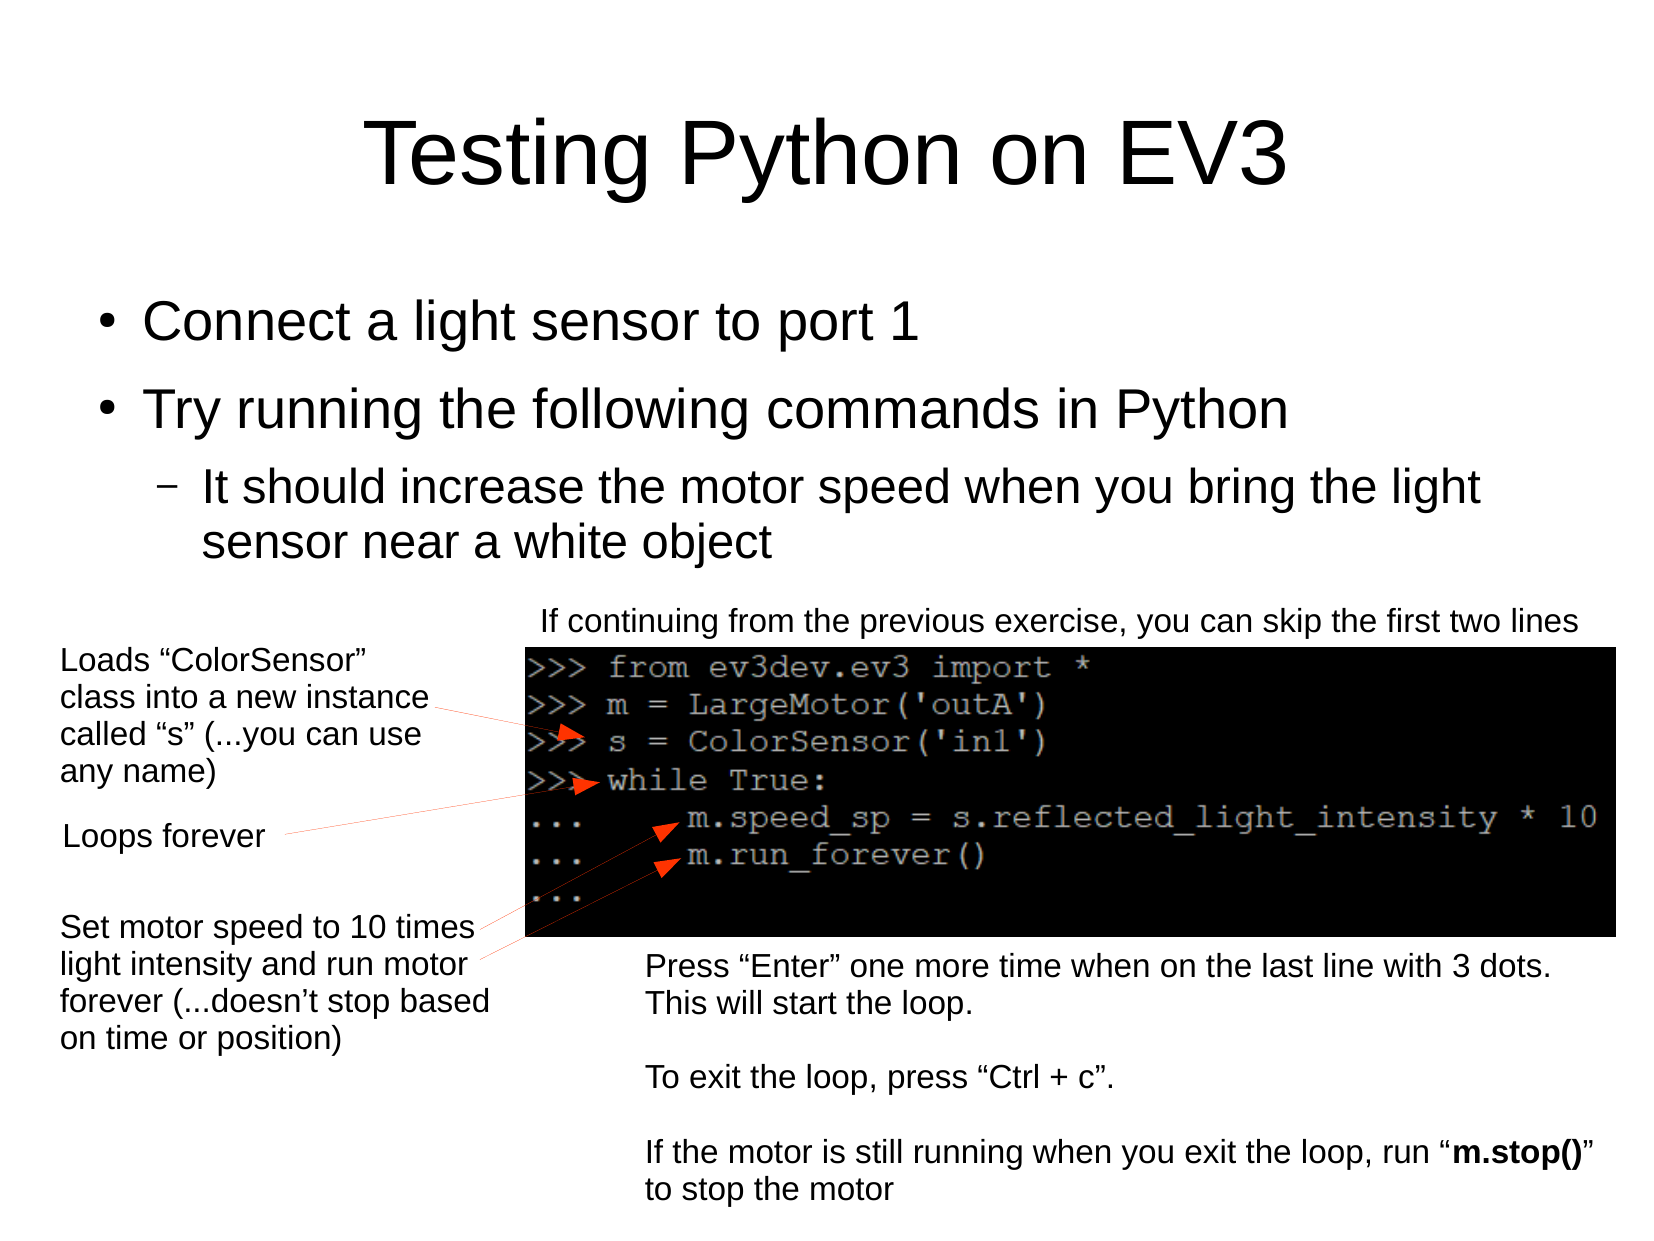

# Testing Python on EV3
Connect a light sensor to port 1
Try running the following commands in Python
It should increase the motor speed when you bring the light sensor near a white object
If continuing from the previous exercise, you can skip the first two lines
Loads “ColorSensor” class into a new instance called “s” (...you can use any name)
Loops forever
Set motor speed to 10 times light intensity and run motor forever (...doesn’t stop based on time or position)
Press “Enter” one more time when on the last line with 3 dots. This will start the loop.
To exit the loop, press “Ctrl + c”.
If the motor is still running when you exit the loop, run “m.stop()” to stop the motor